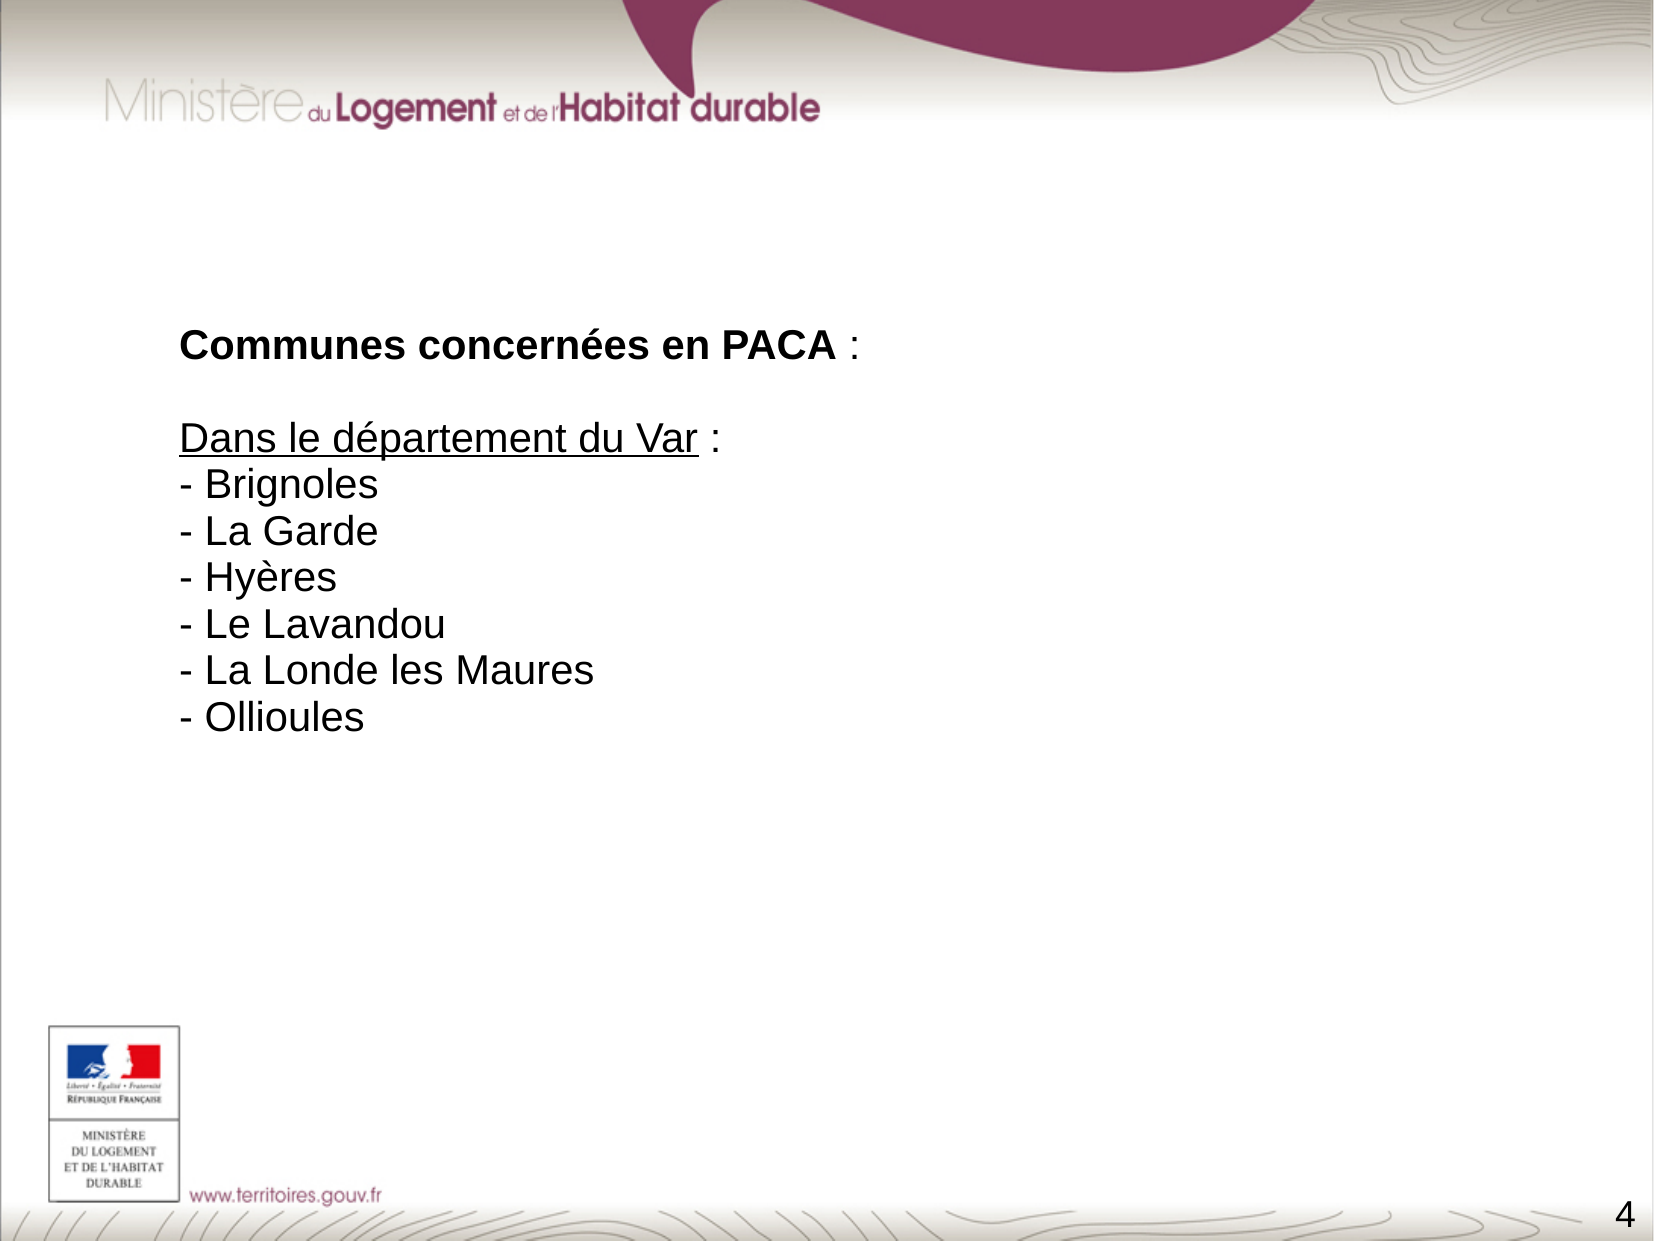

#
Communes concernées en PACA :
Dans le département du Var :
- Brignoles
- La Garde
- Hyères
- Le Lavandou
- La Londe les Maures
- Ollioules